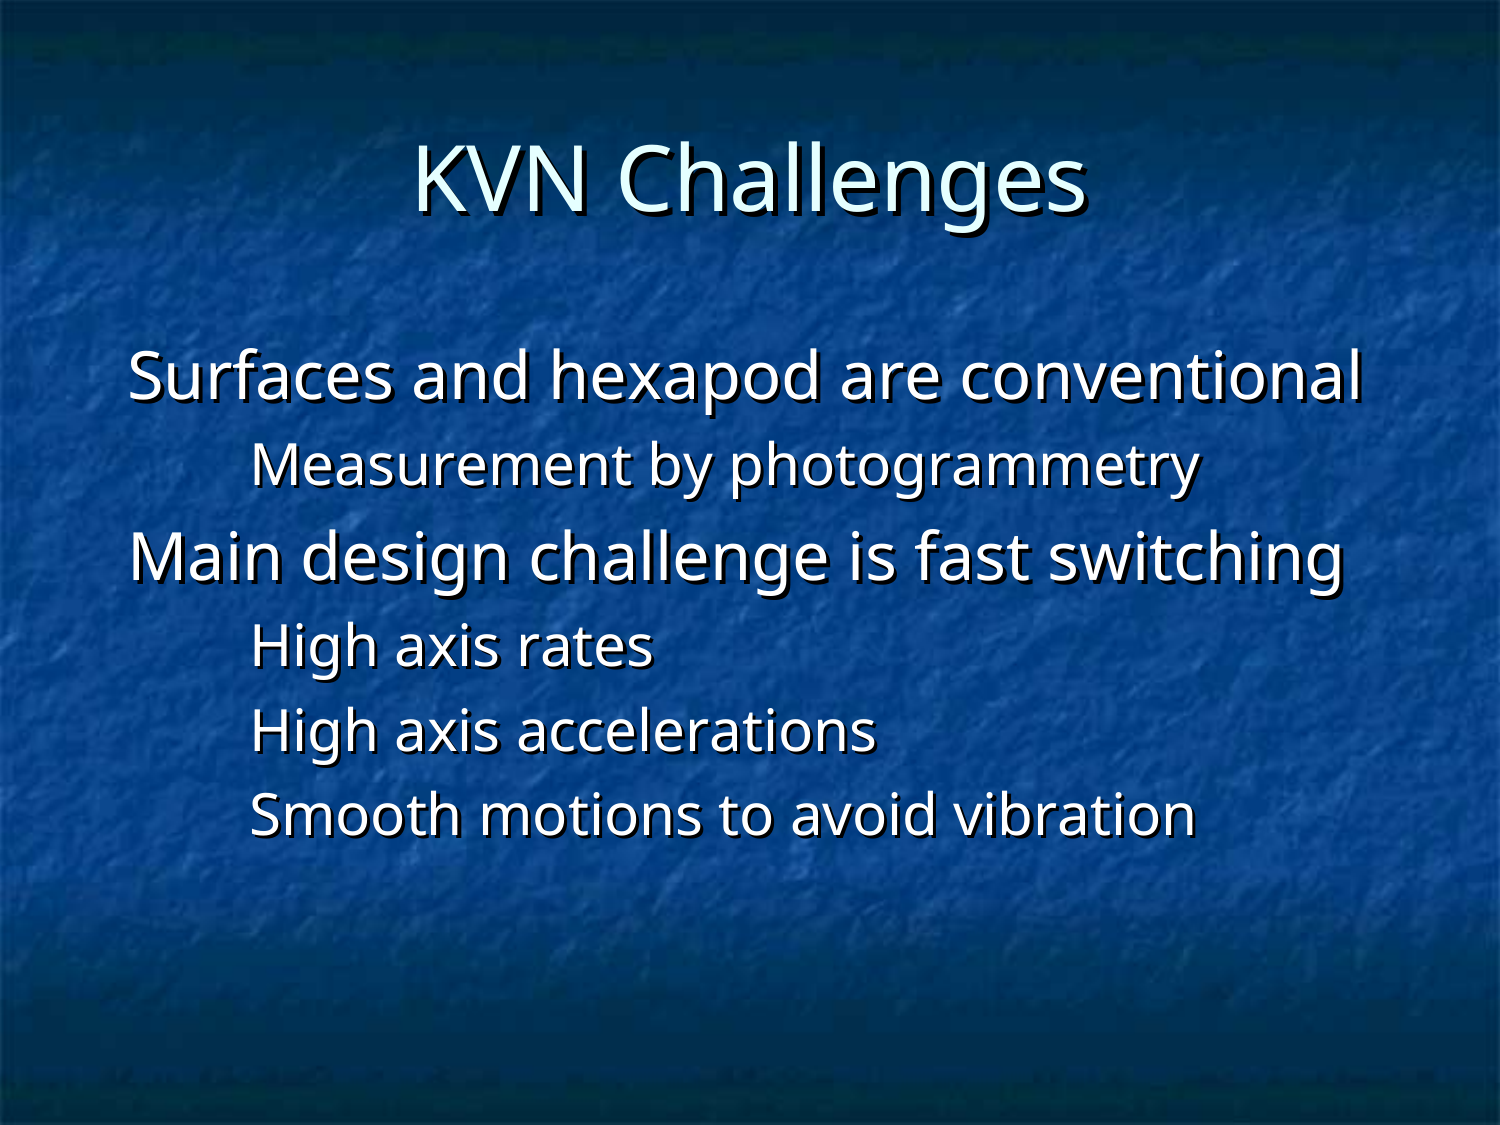

# KVN Challenges
Surfaces and hexapod are conventional
Measurement by photogrammetry
Main design challenge is fast switching
High axis rates
High axis accelerations
Smooth motions to avoid vibration